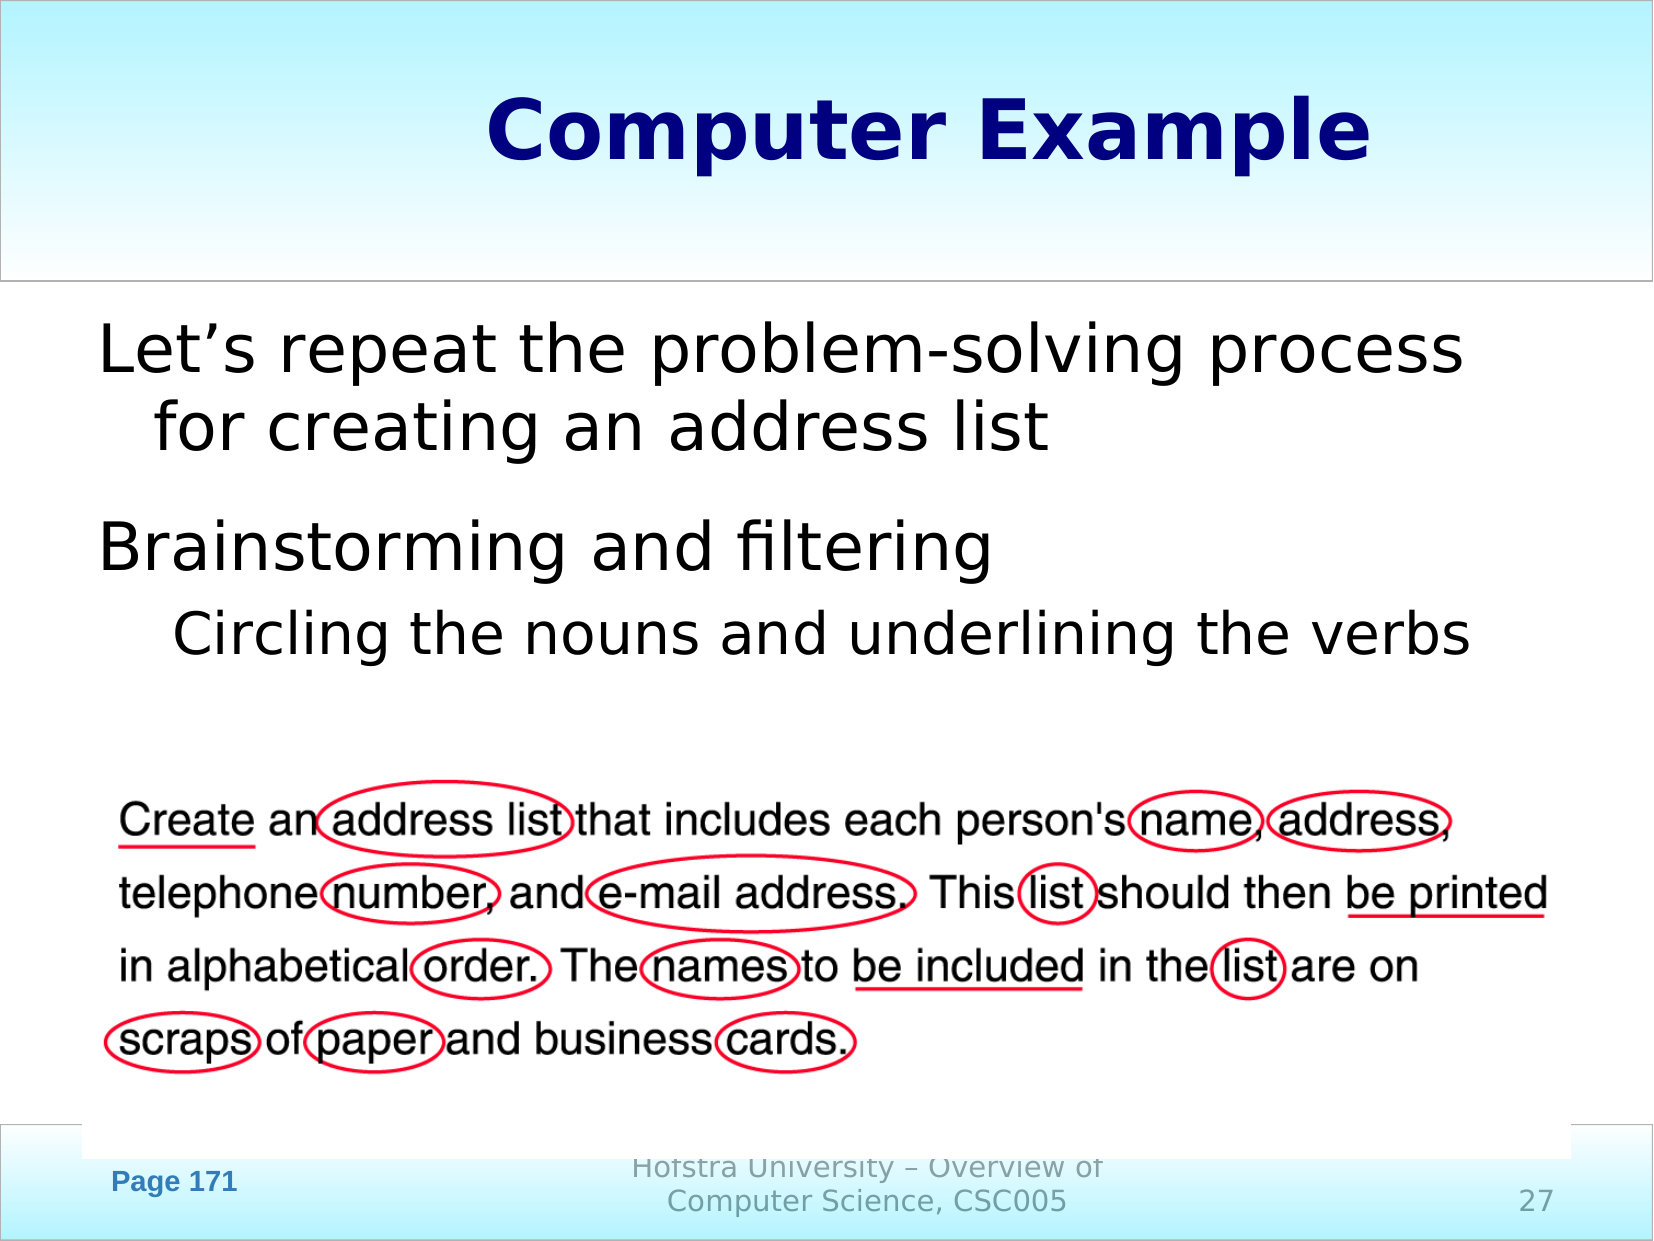

# Computer Example
Let’s repeat the problem-solving process for creating an address list
Brainstorming and filtering
Circling the nouns and underlining the verbs
27
Page 171